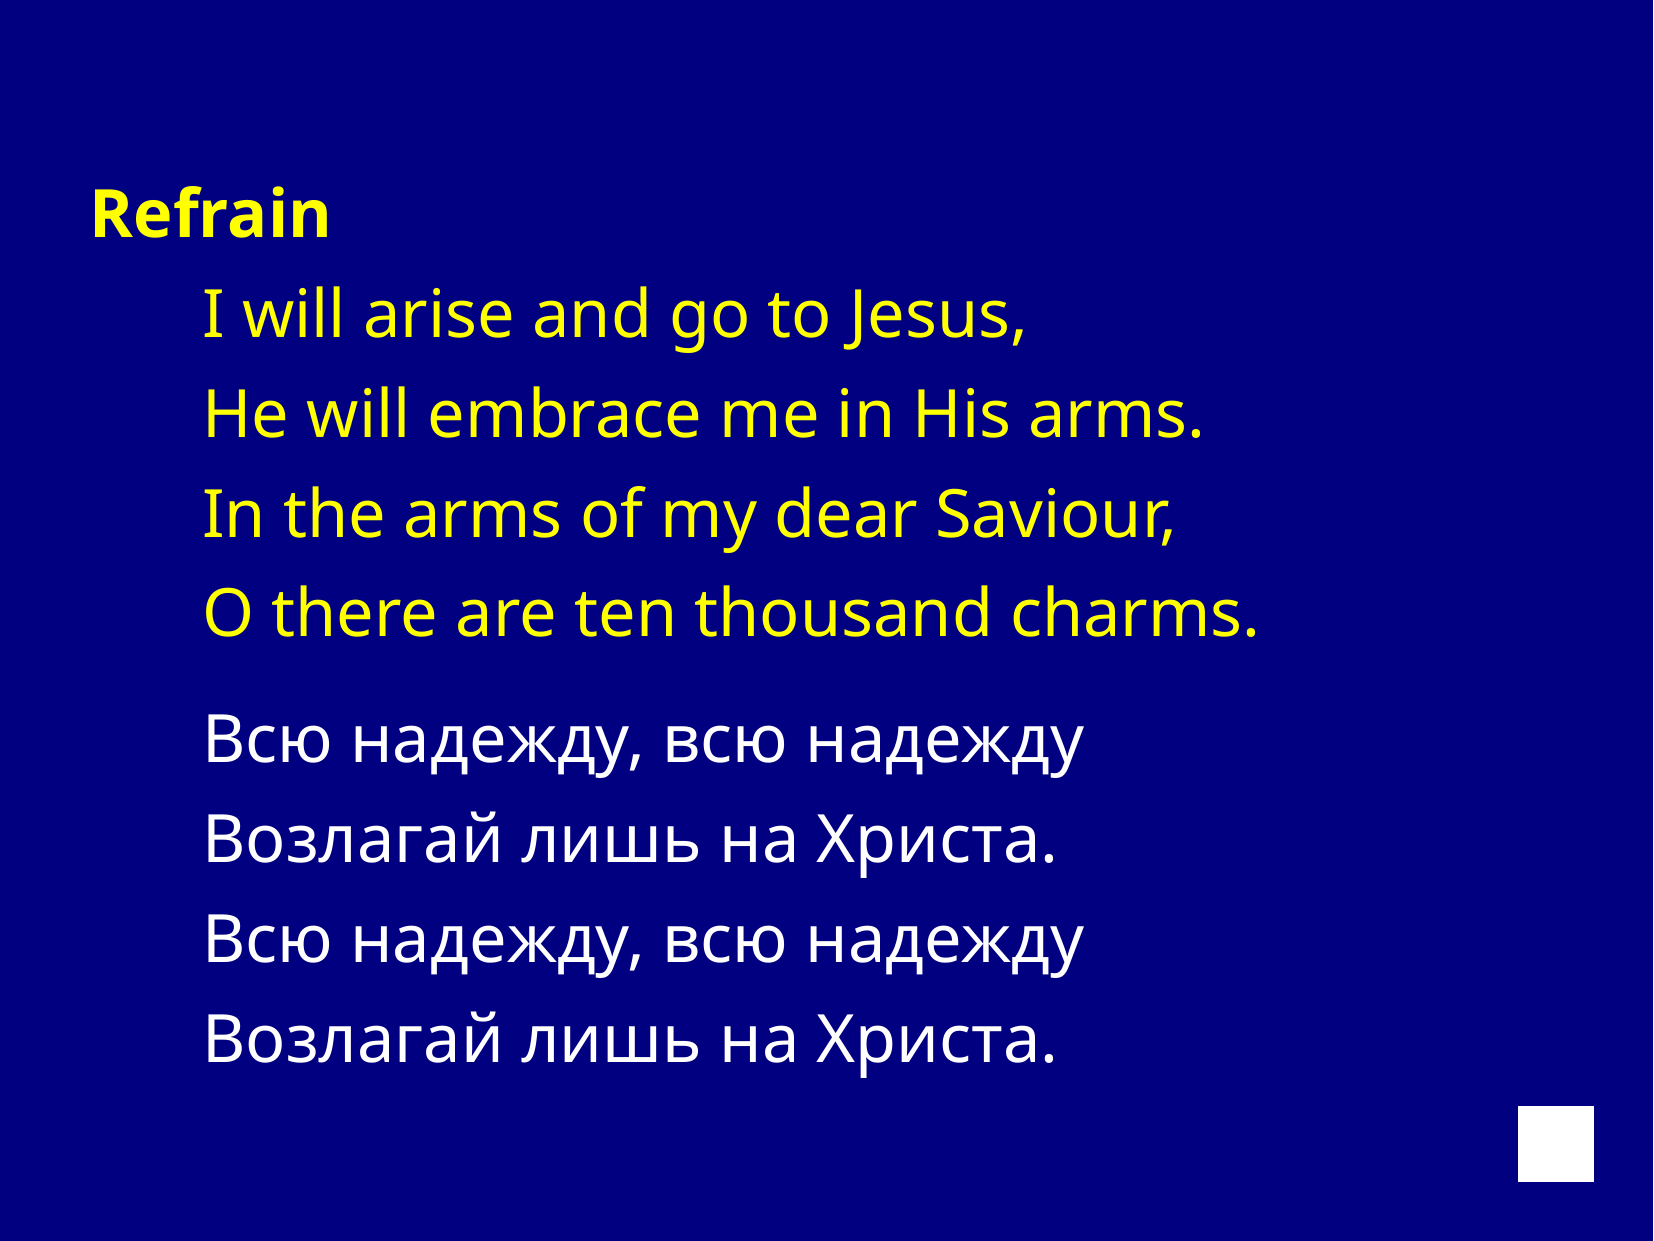

Refrain
	I will arise and go to Jesus,
	He will embrace me in His arms.
	In the arms of my dear Saviour,
	O there are ten thousand charms.
	Всю надежду, всю надежду
	Возлагай лишь на Христа.
	Всю надежду, всю надежду
	Возлагай лишь на Христа.